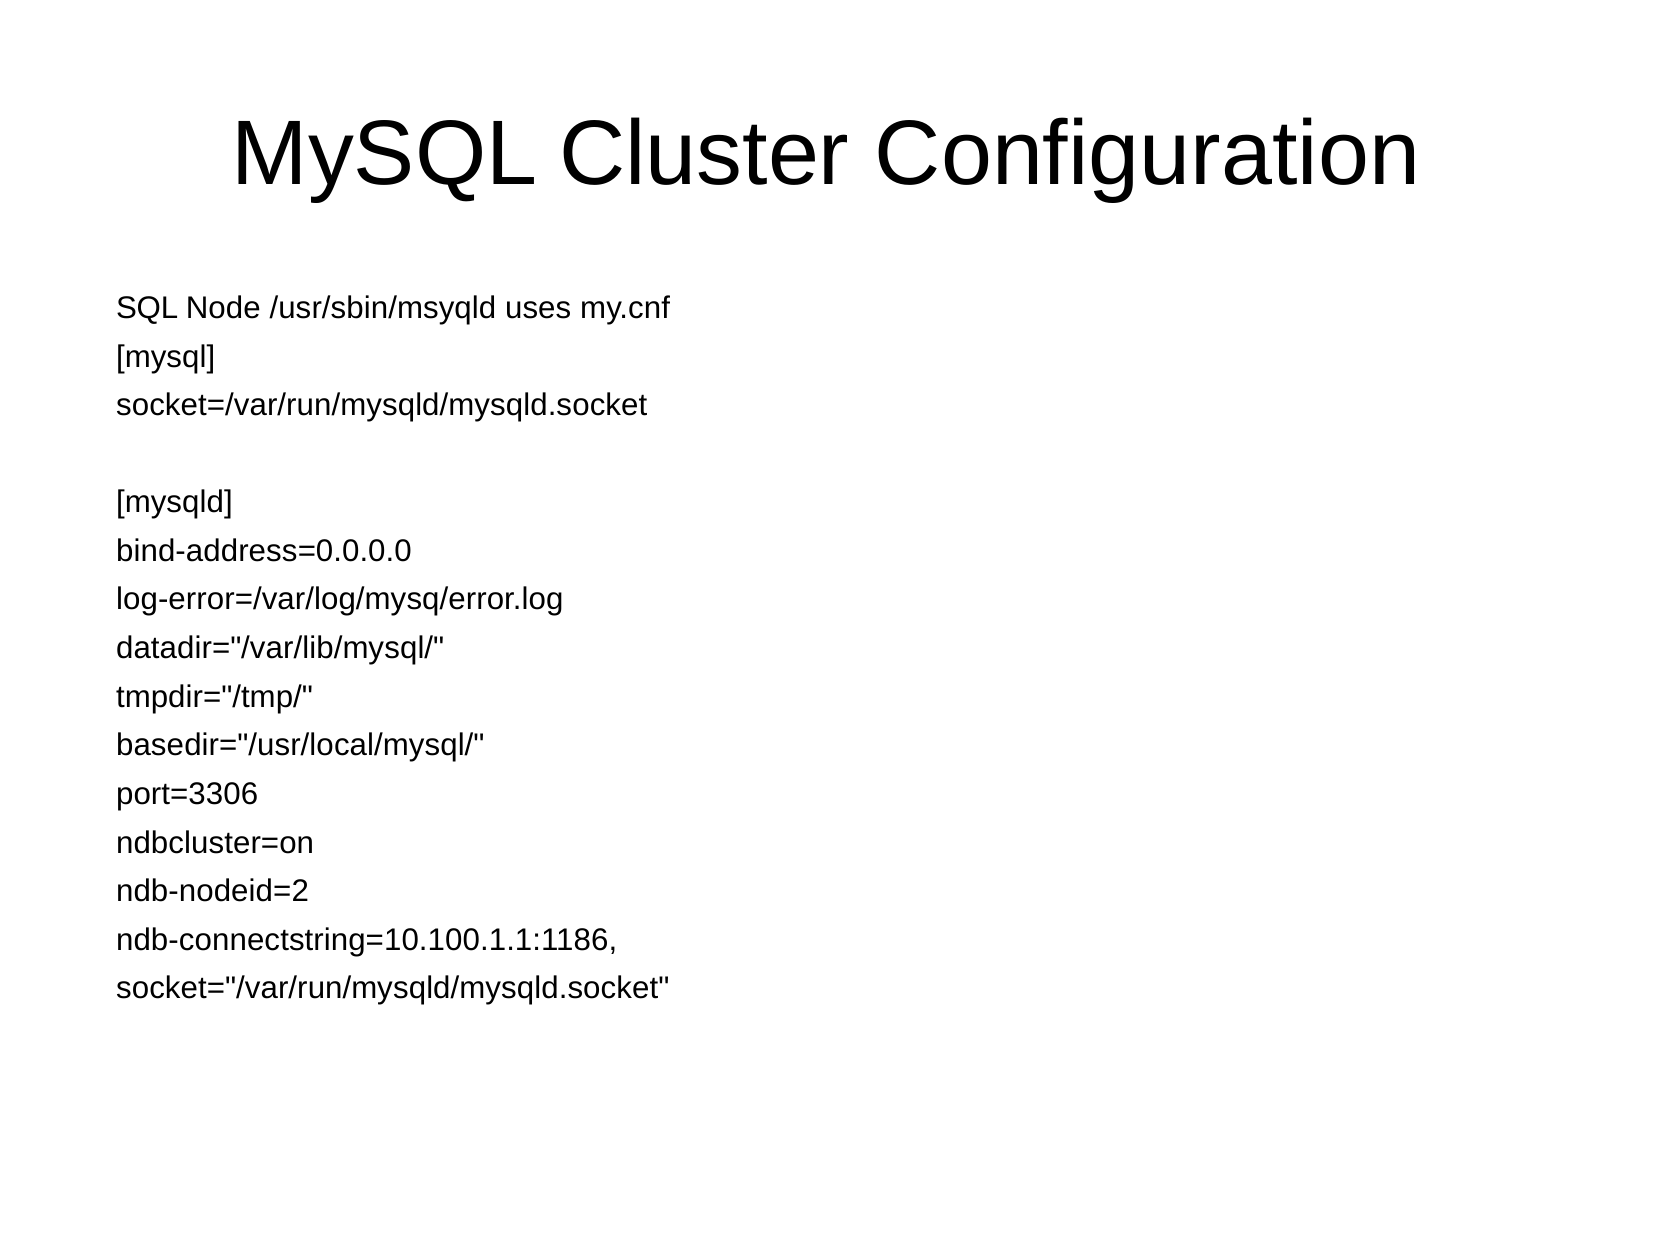

# MySQL Cluster Configuration
SQL Node /usr/sbin/msyqld uses my.cnf
[mysql]
socket=/var/run/mysqld/mysqld.socket
[mysqld]
bind-address=0.0.0.0
log-error=/var/log/mysq/error.log
datadir="/var/lib/mysql/"
tmpdir="/tmp/"
basedir="/usr/local/mysql/"
port=3306
ndbcluster=on
ndb-nodeid=2
ndb-connectstring=10.100.1.1:1186,
socket="/var/run/mysqld/mysqld.socket"